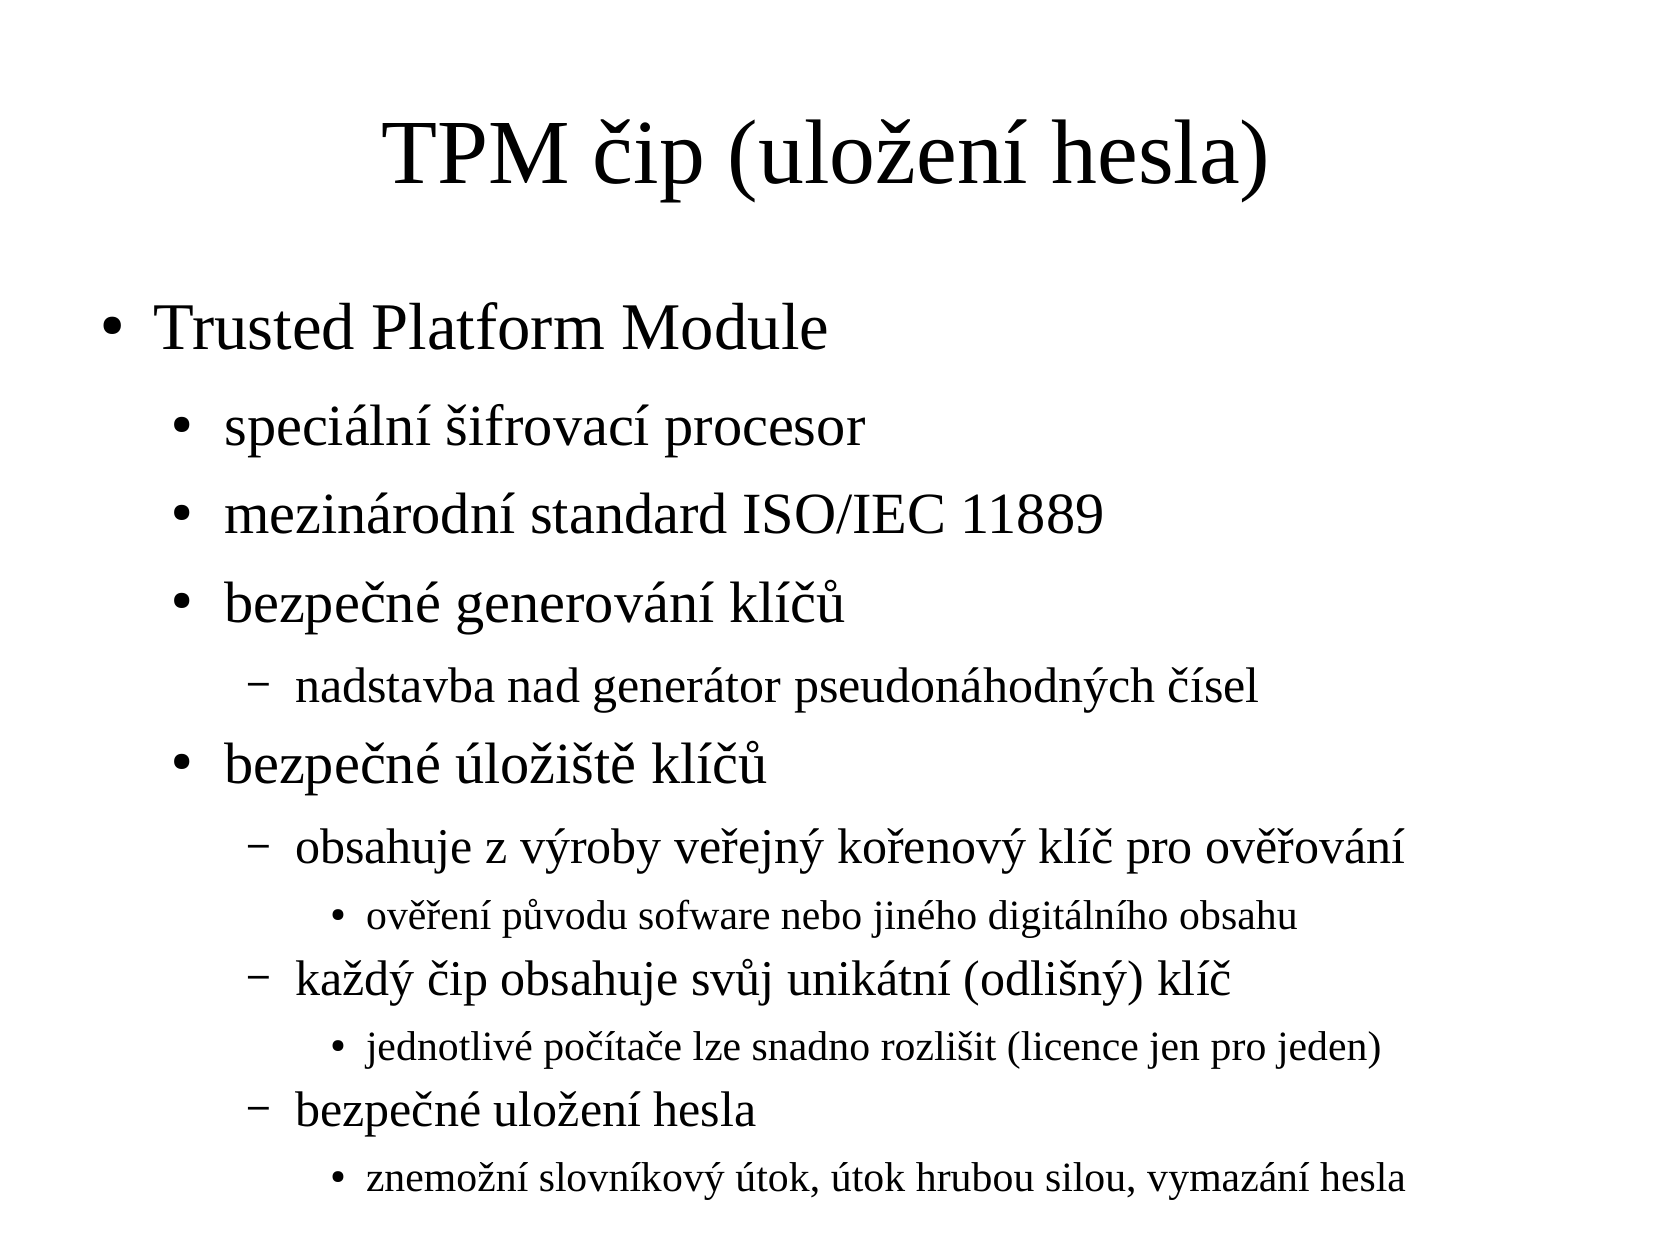

# TPM čip (uložení hesla)
Trusted Platform Module
speciální šifrovací procesor
mezinárodní standard ISO/IEC 11889
bezpečné generování klíčů
nadstavba nad generátor pseudonáhodných čísel
bezpečné úložiště klíčů
obsahuje z výroby veřejný kořenový klíč pro ověřování
ověření původu sofware nebo jiného digitálního obsahu
každý čip obsahuje svůj unikátní (odlišný) klíč
jednotlivé počítače lze snadno rozlišit (licence jen pro jeden)
bezpečné uložení hesla
znemožní slovníkový útok, útok hrubou silou, vymazání hesla